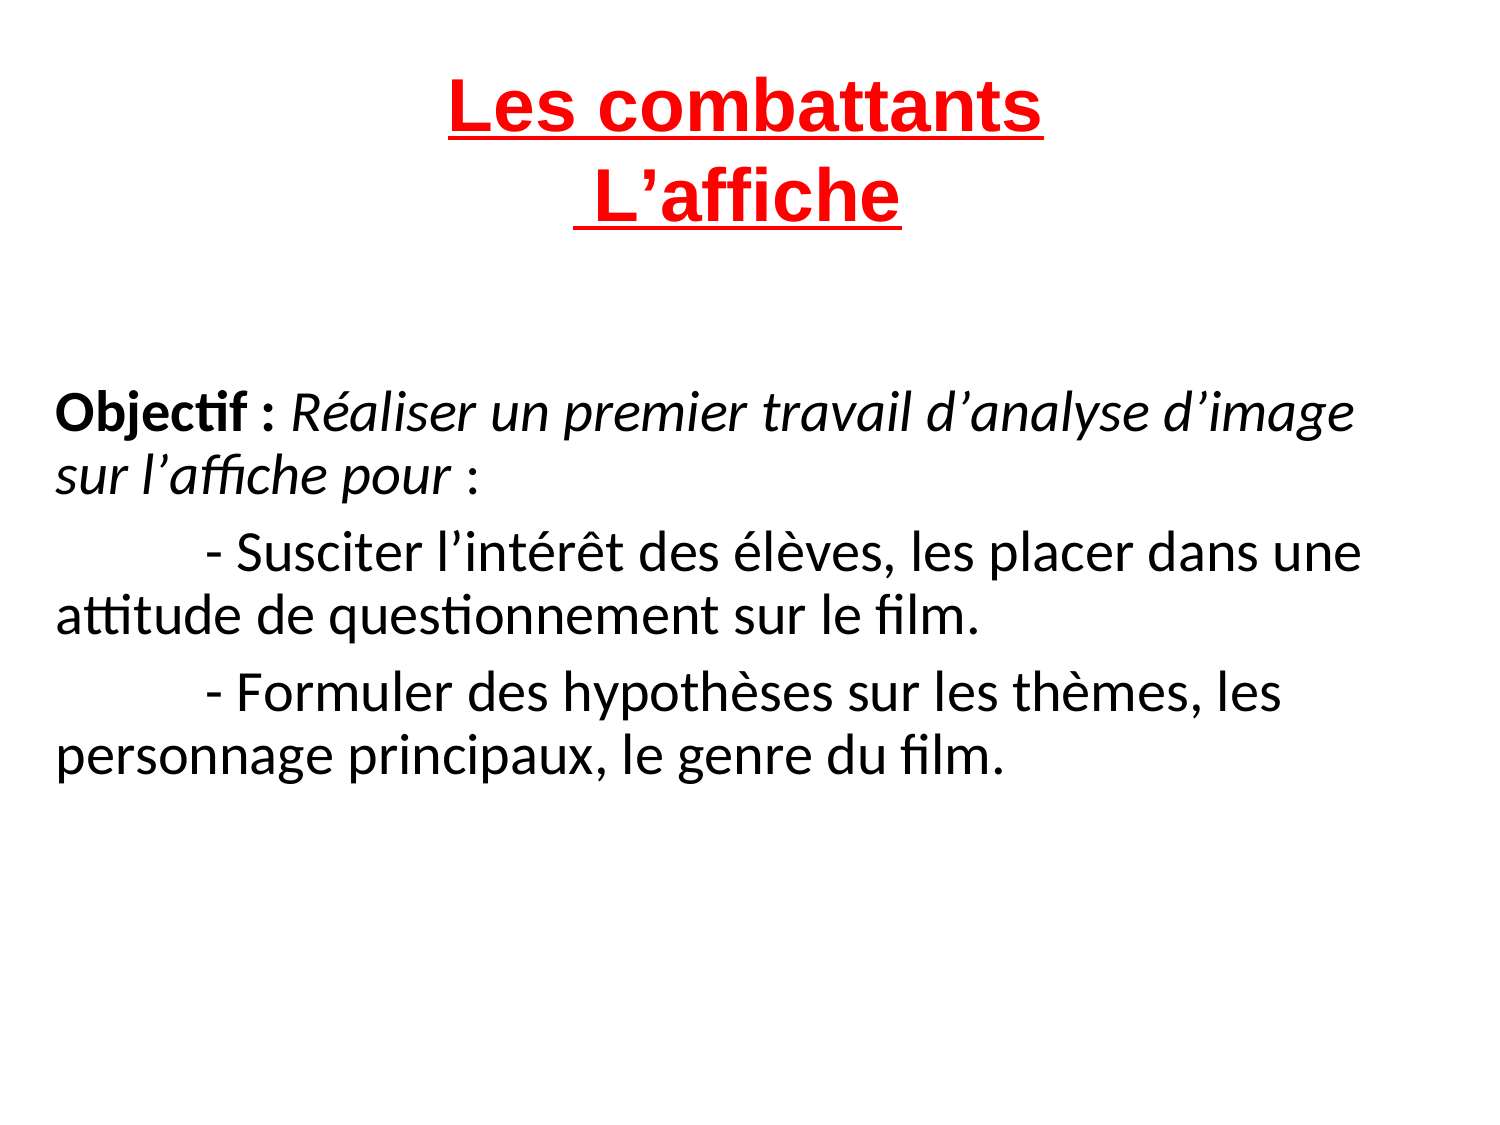

# Les combattants L’affiche
Objectif : Réaliser un premier travail d’analyse d’image sur l’affiche pour :
	- Susciter l’intérêt des élèves, les placer dans une 	attitude de questionnement sur le film.
	- Formuler des hypothèses sur les thèmes, les 	personnage principaux, le genre du film.